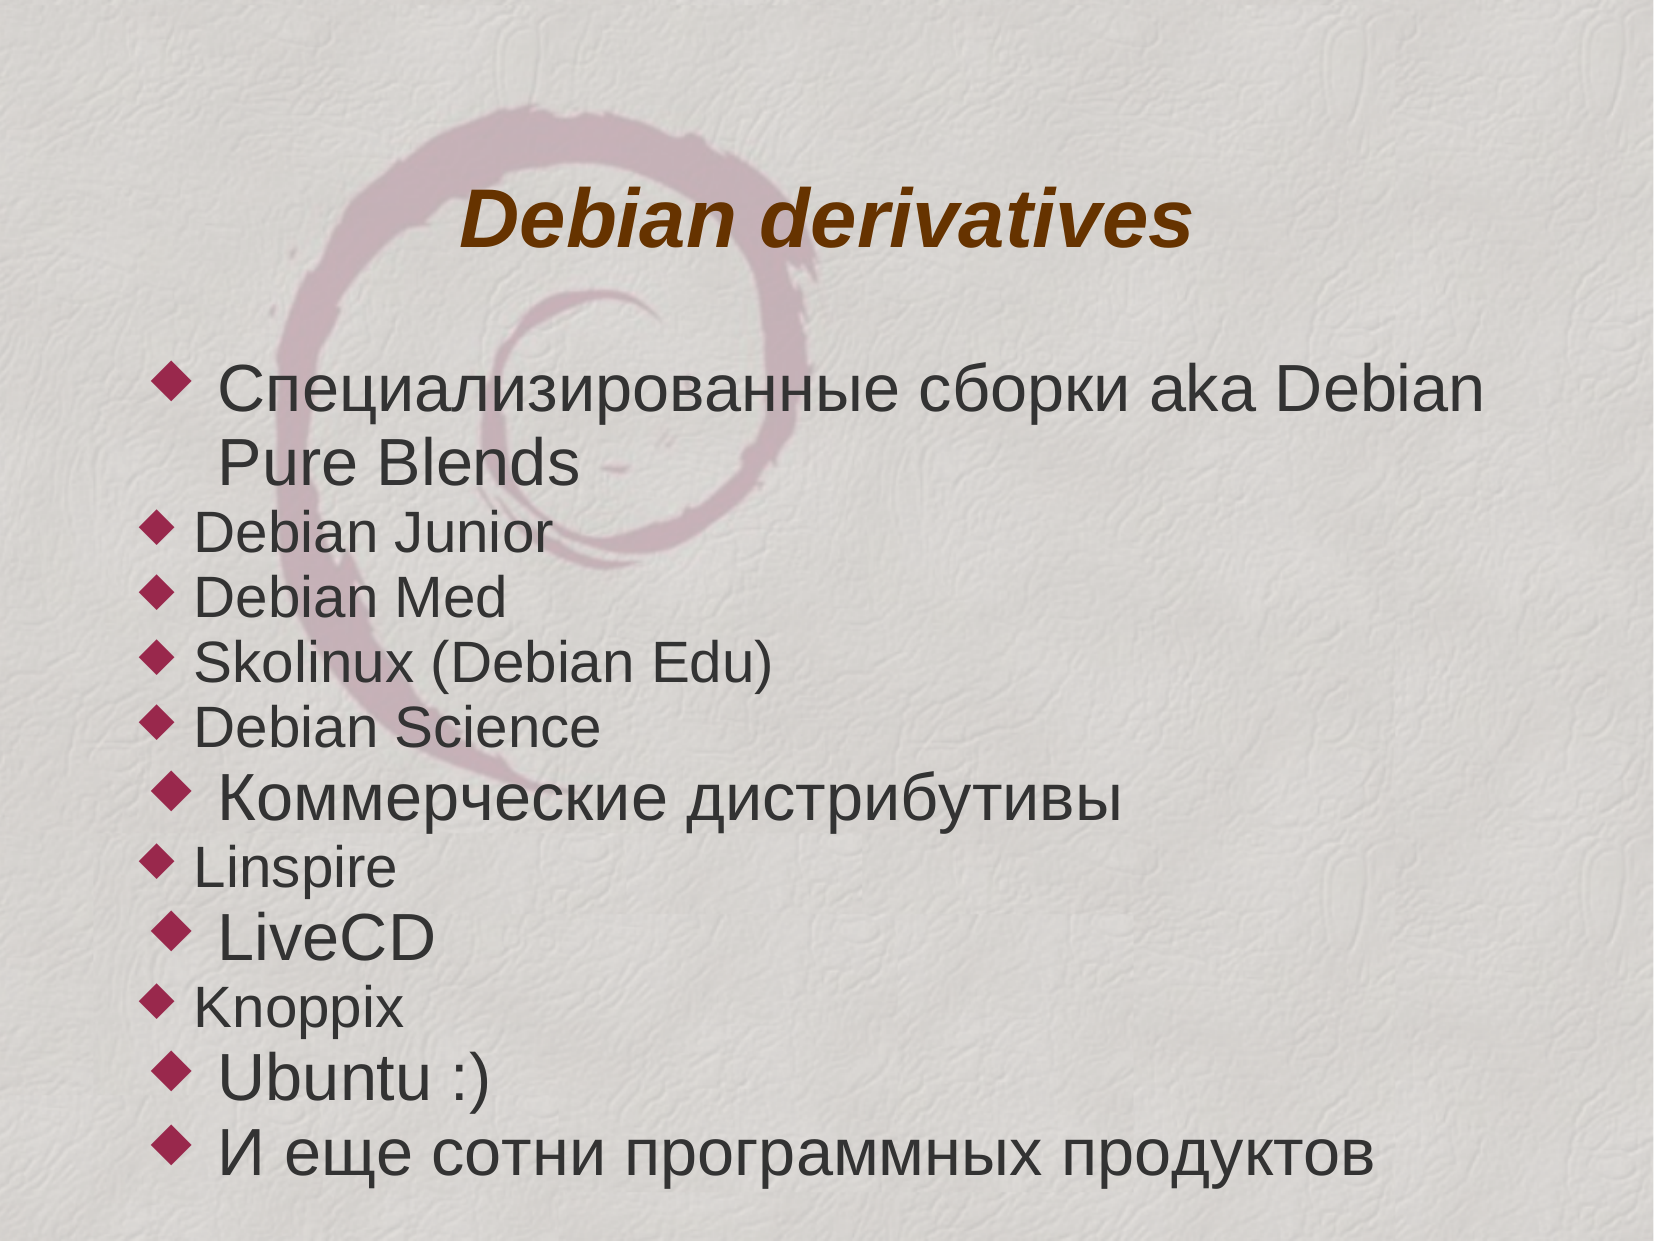

# Debian derivatives
Специализированные сборки aka Debian Pure Blends
Debian Junior
Debian Med
Skolinux (Debian Edu)
Debian Science
Коммерческие дистрибутивы
Linspire
LiveCD
Knoppix
Ubuntu :)
И еще сотни программных продуктов